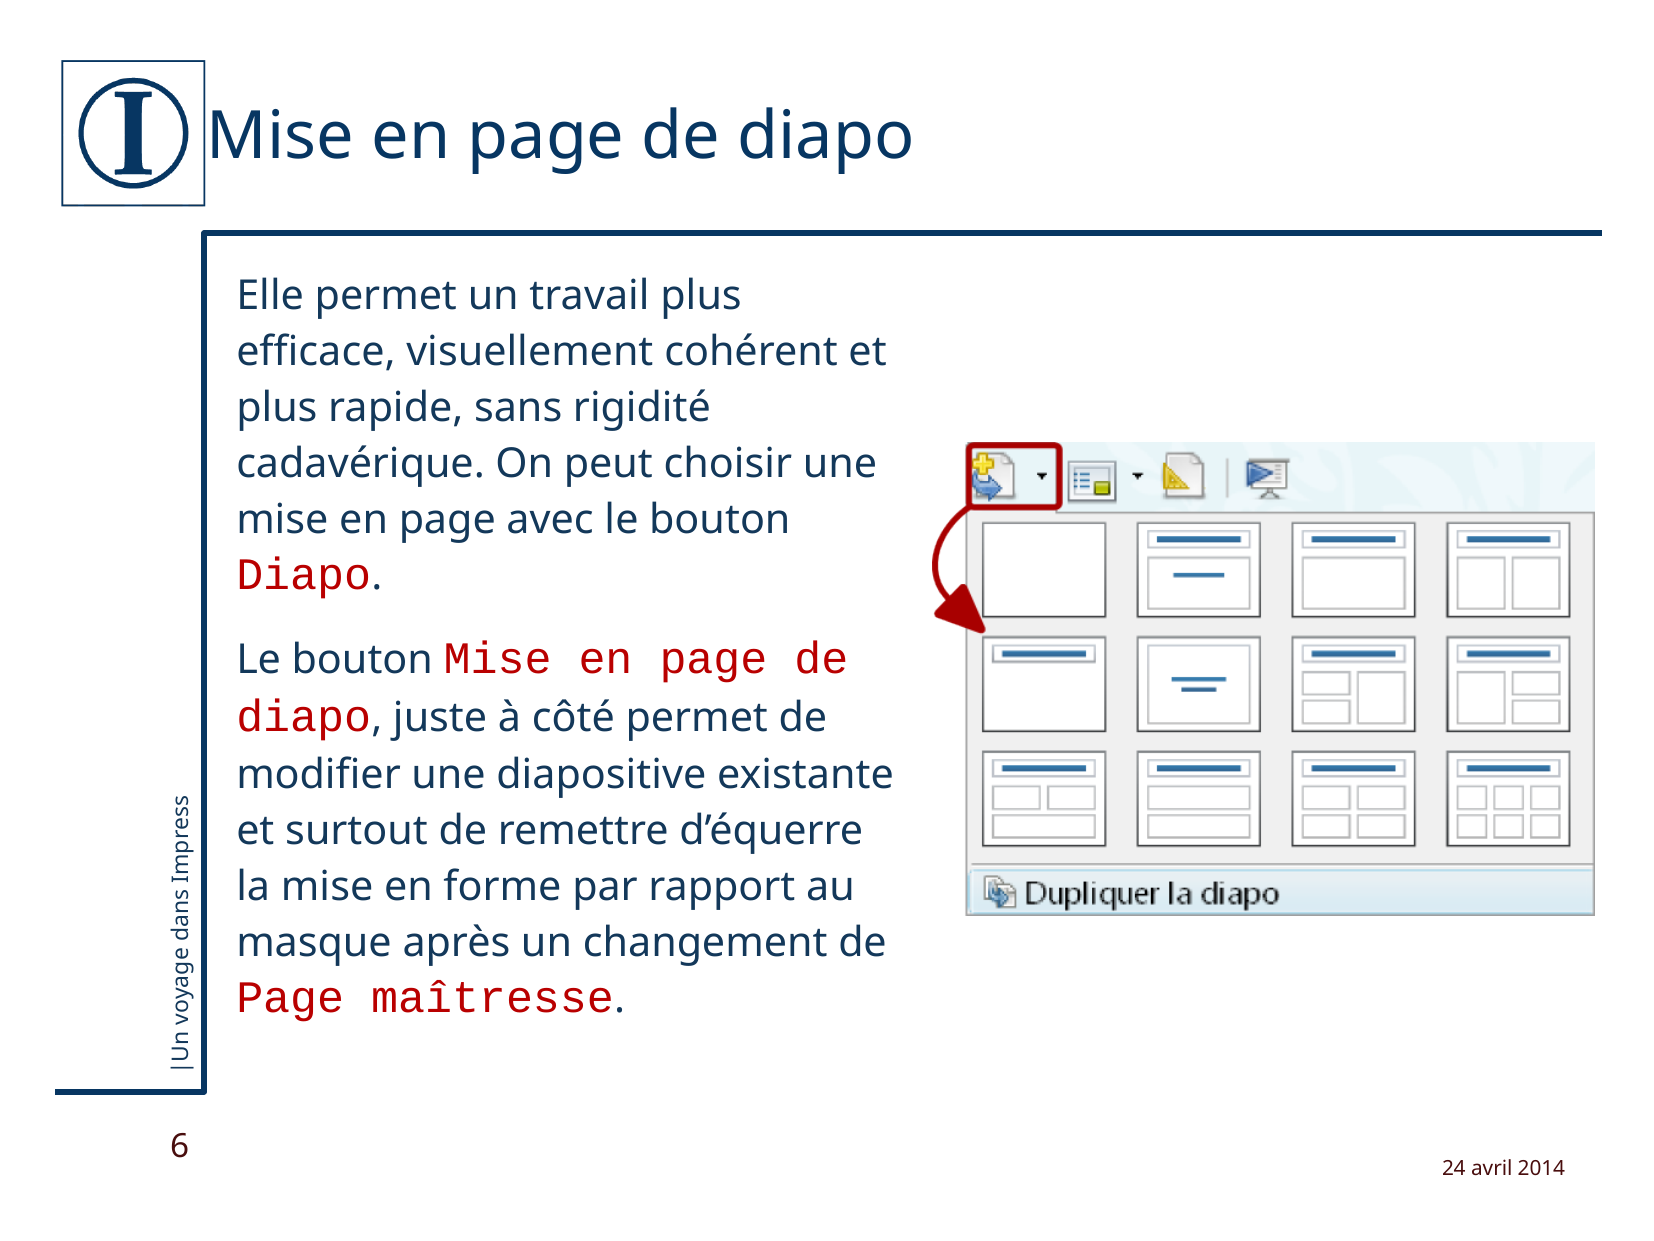

# Mise en page de diapo
Elle permet un travail plus efficace, visuellement cohérent et plus rapide, sans rigidité cadavérique. On peut choisir une mise en page avec le bouton Diapo.
Le bouton Mise en page de diapo, juste à côté permet de modifier une diapositive existante et surtout de remettre d’équerre la mise en forme par rapport au masque après un changement de Page maîtresse.
Un voyage dans Impress
24 avril 2014